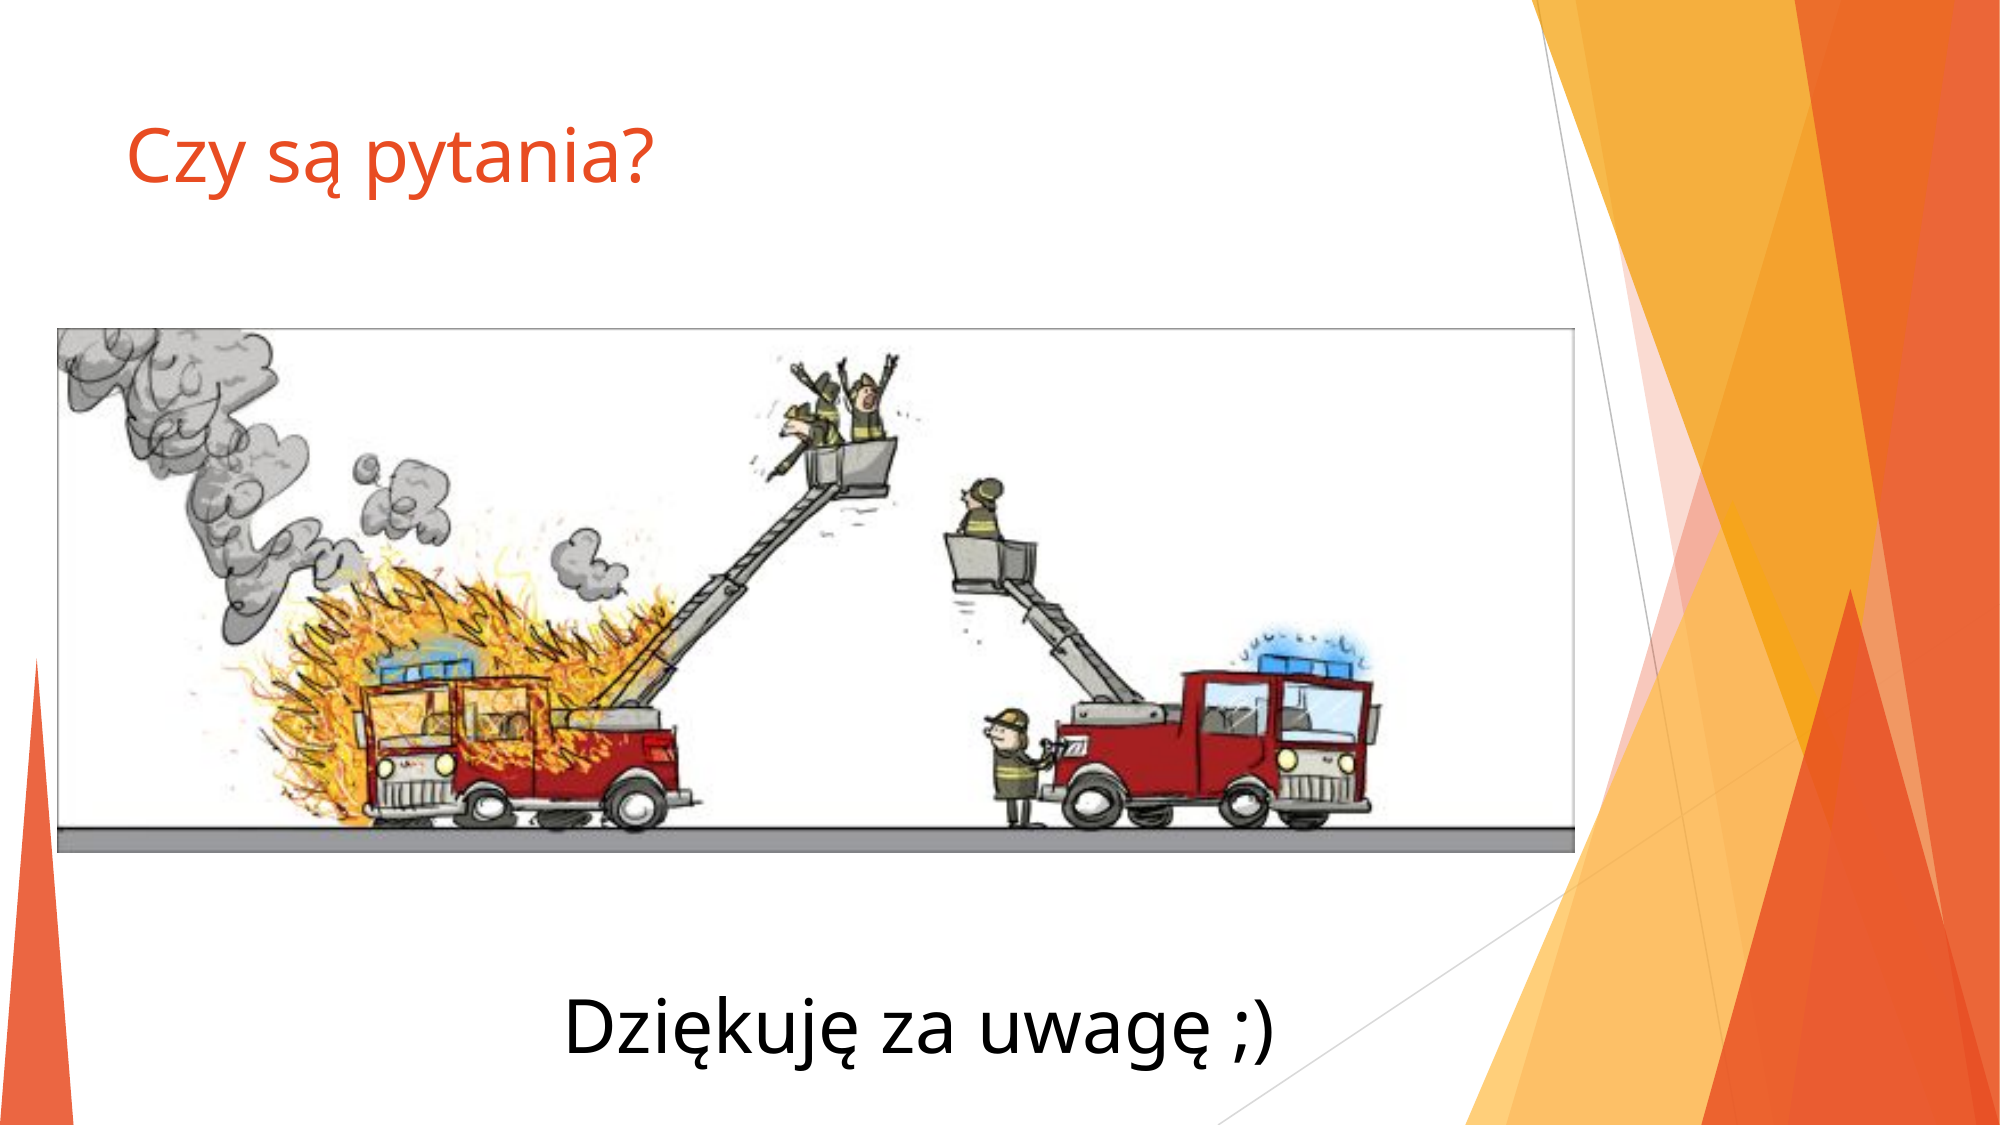

# Czy są pytania?
Dziękuję za uwagę ;)